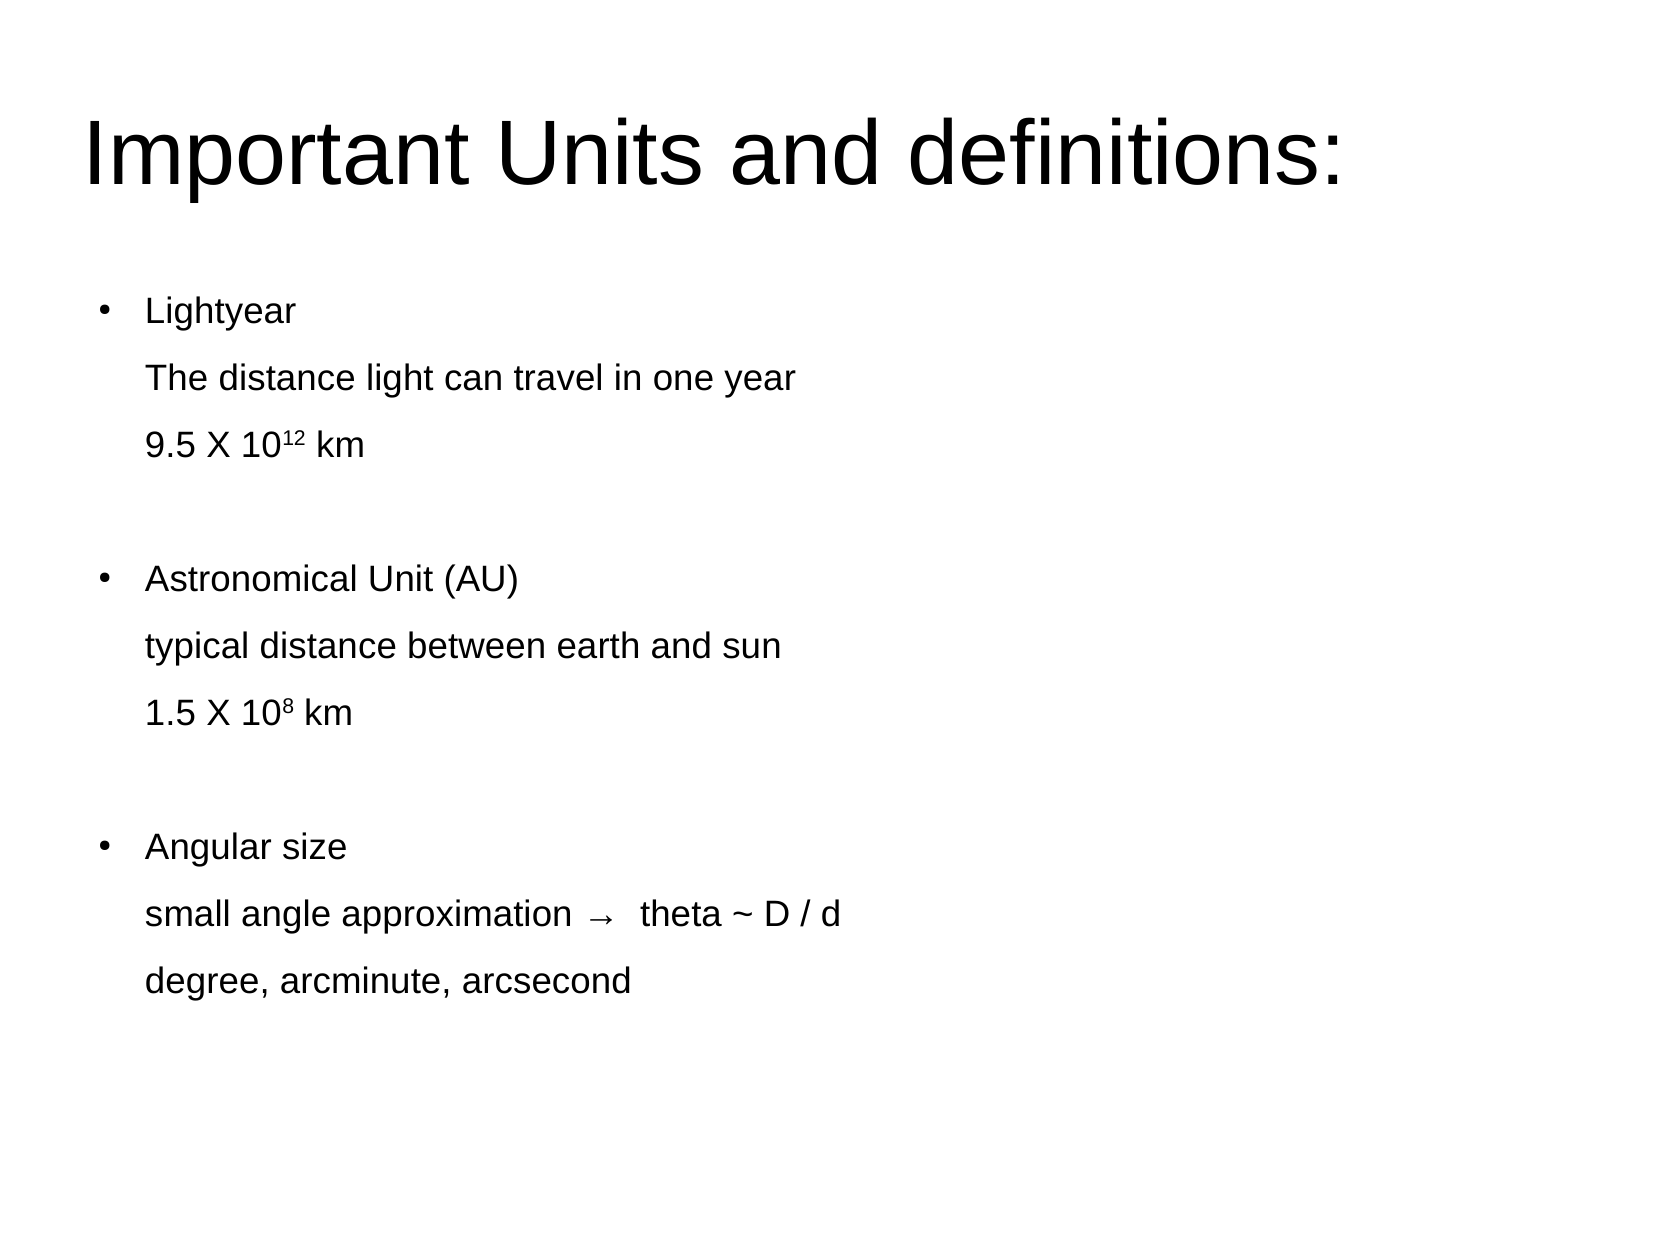

# Important Units and definitions:
Lightyear
The distance light can travel in one year
9.5 X 1012 km
Astronomical Unit (AU)
typical distance between earth and sun
1.5 X 108 km
Angular size
small angle approximation → theta ~ D / d
degree, arcminute, arcsecond